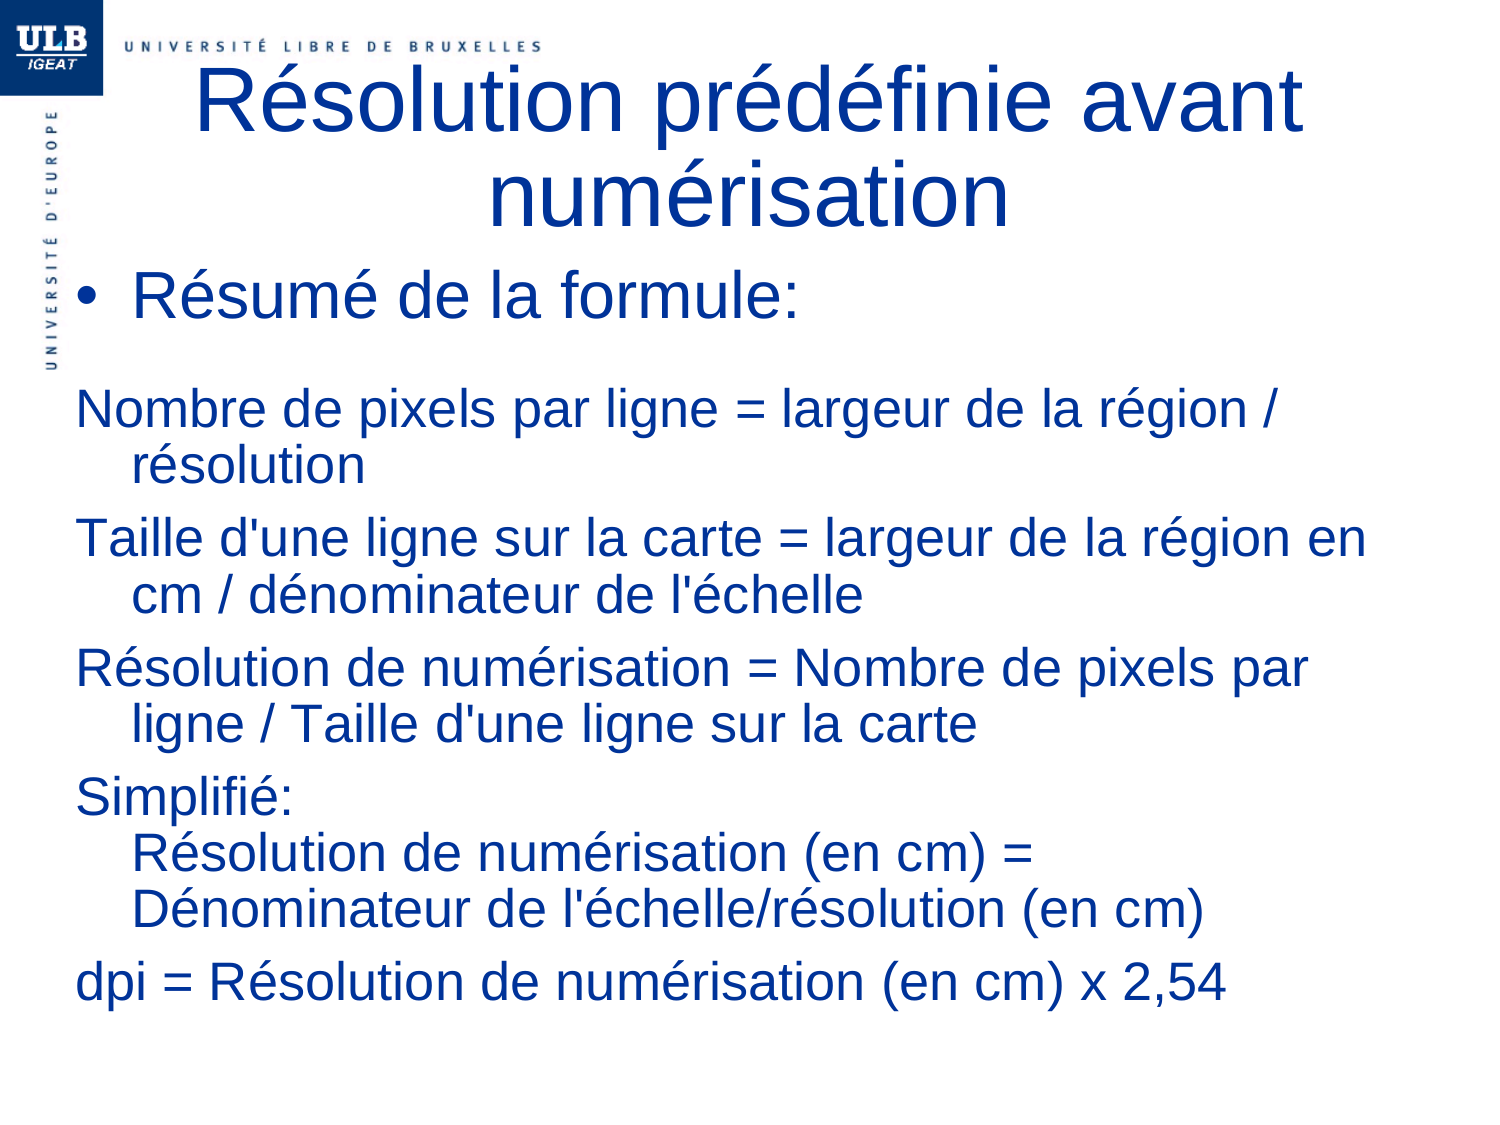

# Résolution prédéfinie avant numérisation
Résumé de la formule:
Nombre de pixels par ligne = largeur de la région / résolution
Taille d'une ligne sur la carte = largeur de la région en cm / dénominateur de l'échelle
Résolution de numérisation = Nombre de pixels par ligne / Taille d'une ligne sur la carte
Simplifié:
Résolution de numérisation (en cm) =
Dénominateur de l'échelle/résolution (en cm)
dpi = Résolution de numérisation (en cm) x 2,54